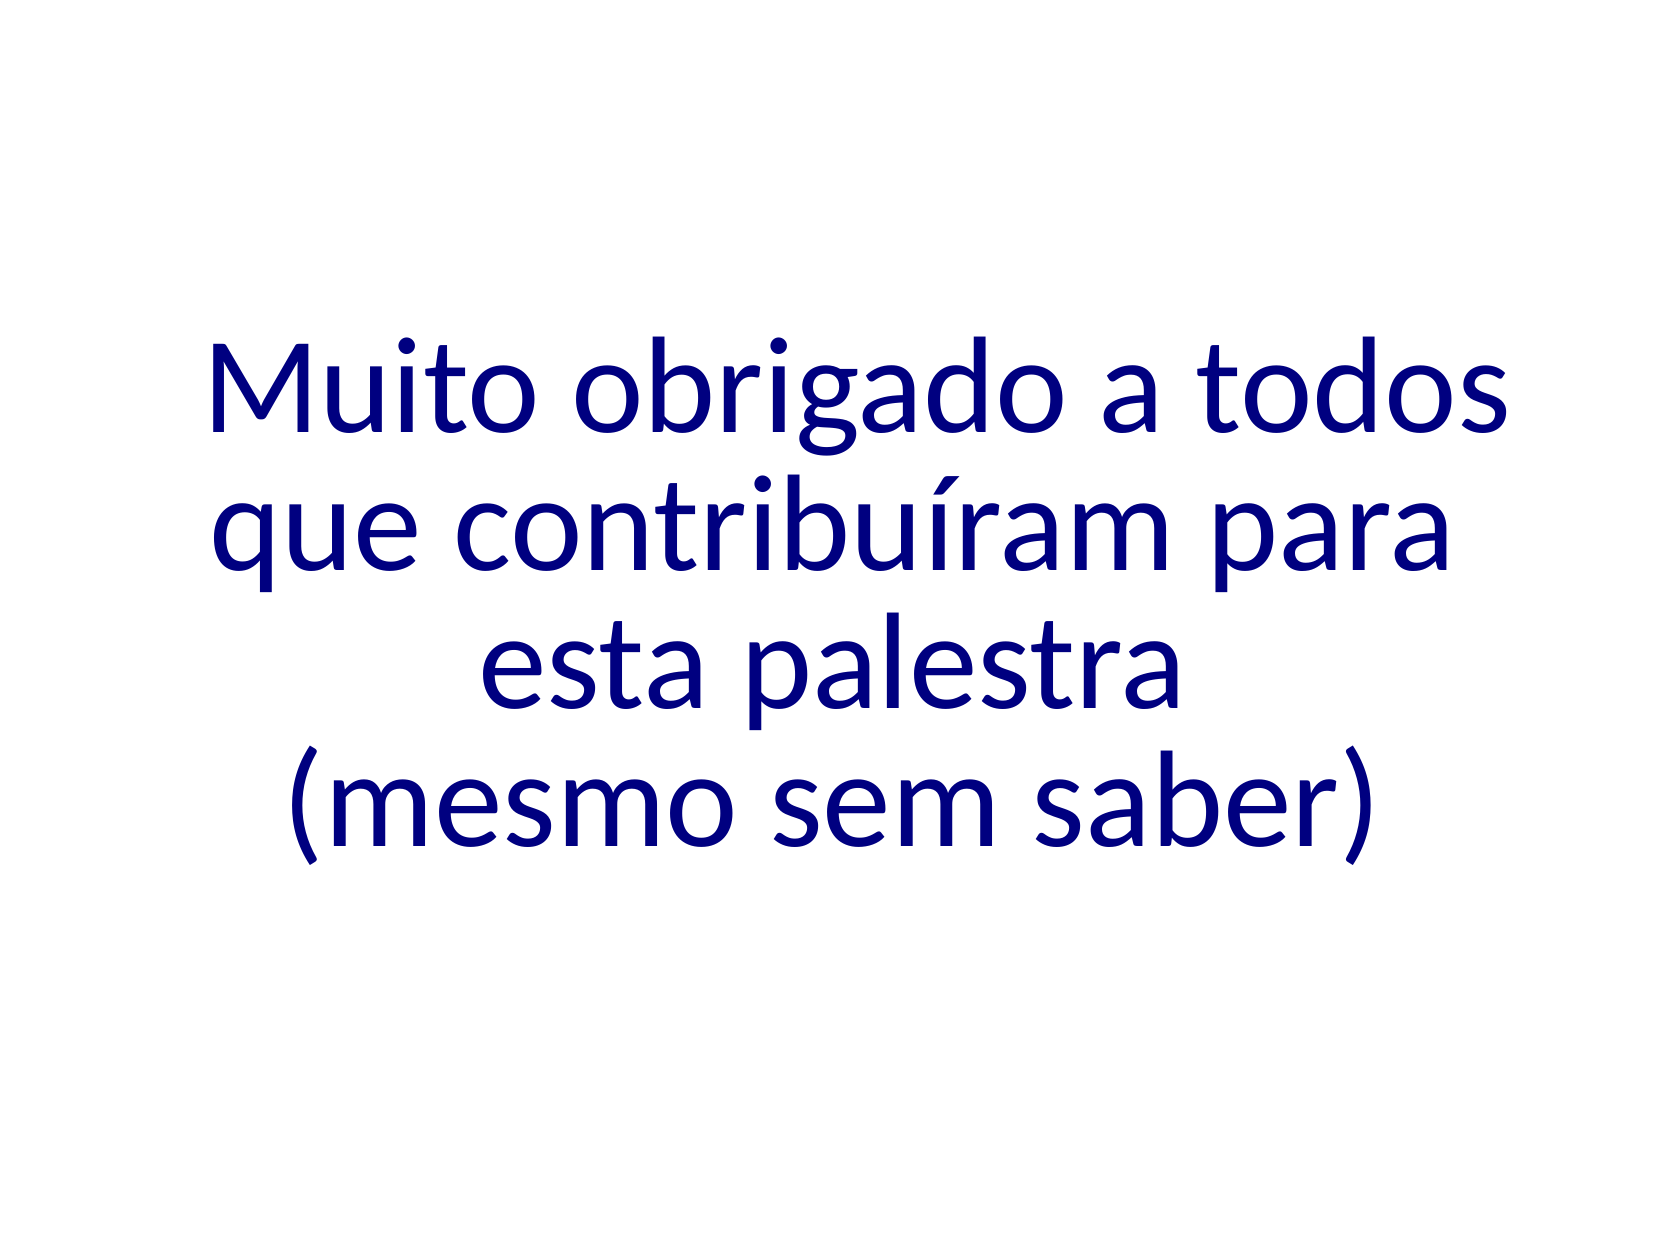

# Muito obrigado a todos que contribuíram para esta palestra (mesmo sem saber)